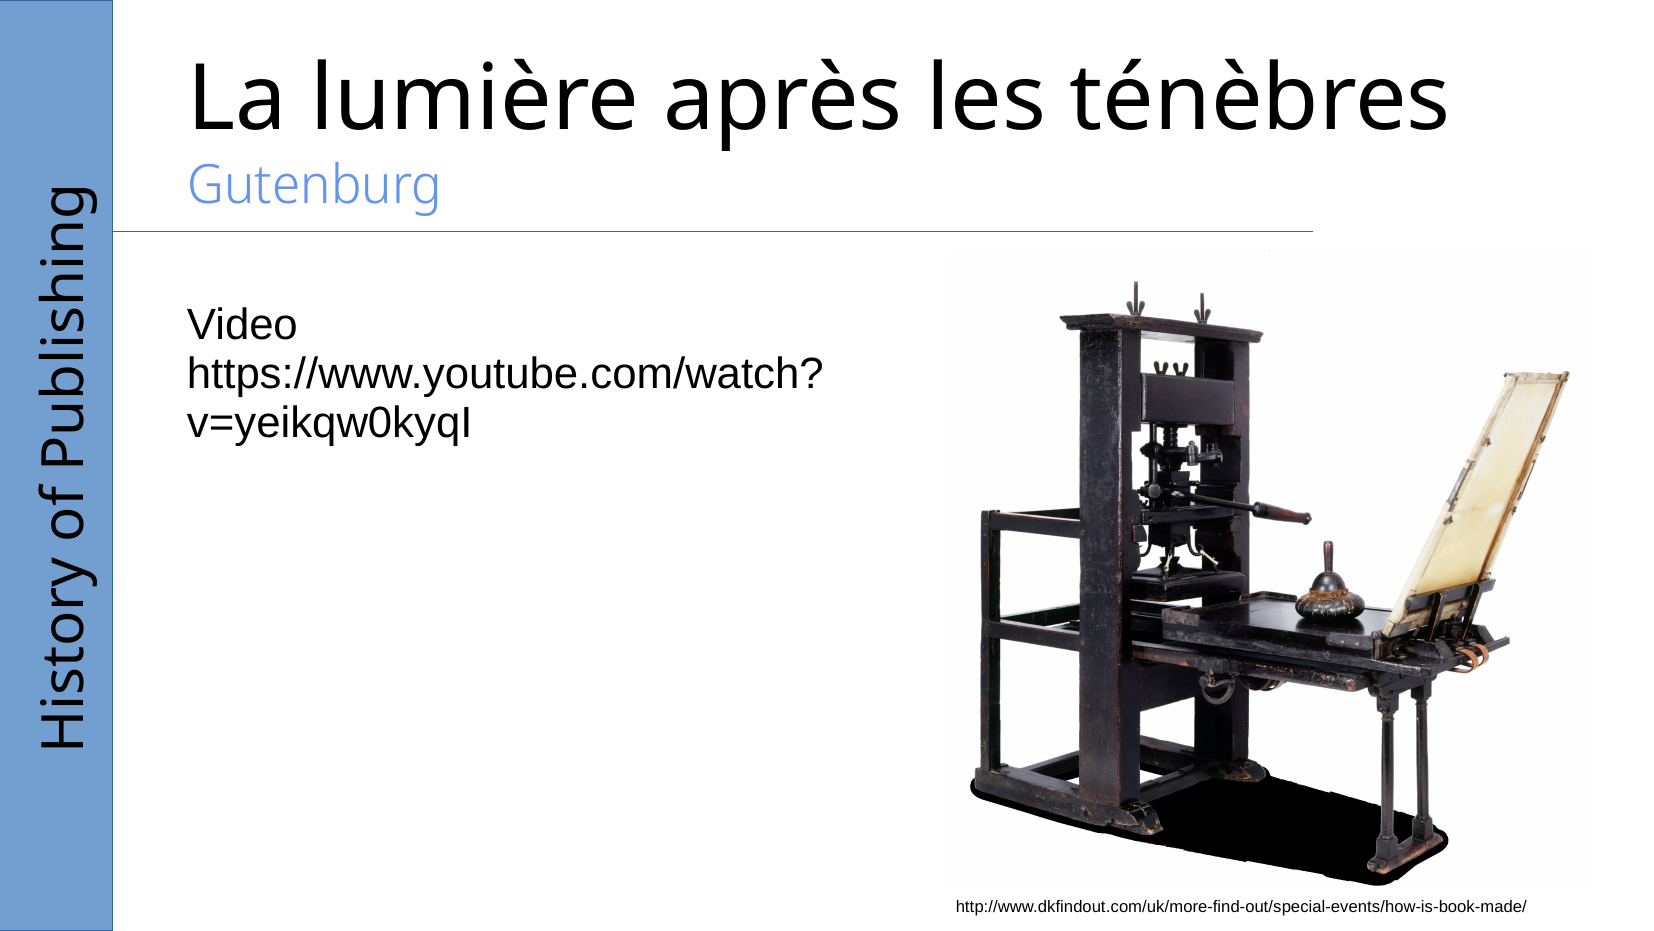

# La lumière après les ténèbres
Gutenburg
Video
https://www.youtube.com/watch?v=yeikqw0kyqI
History of Publishing
http://www.dkfindout.com/uk/more-find-out/special-events/how-is-book-made/